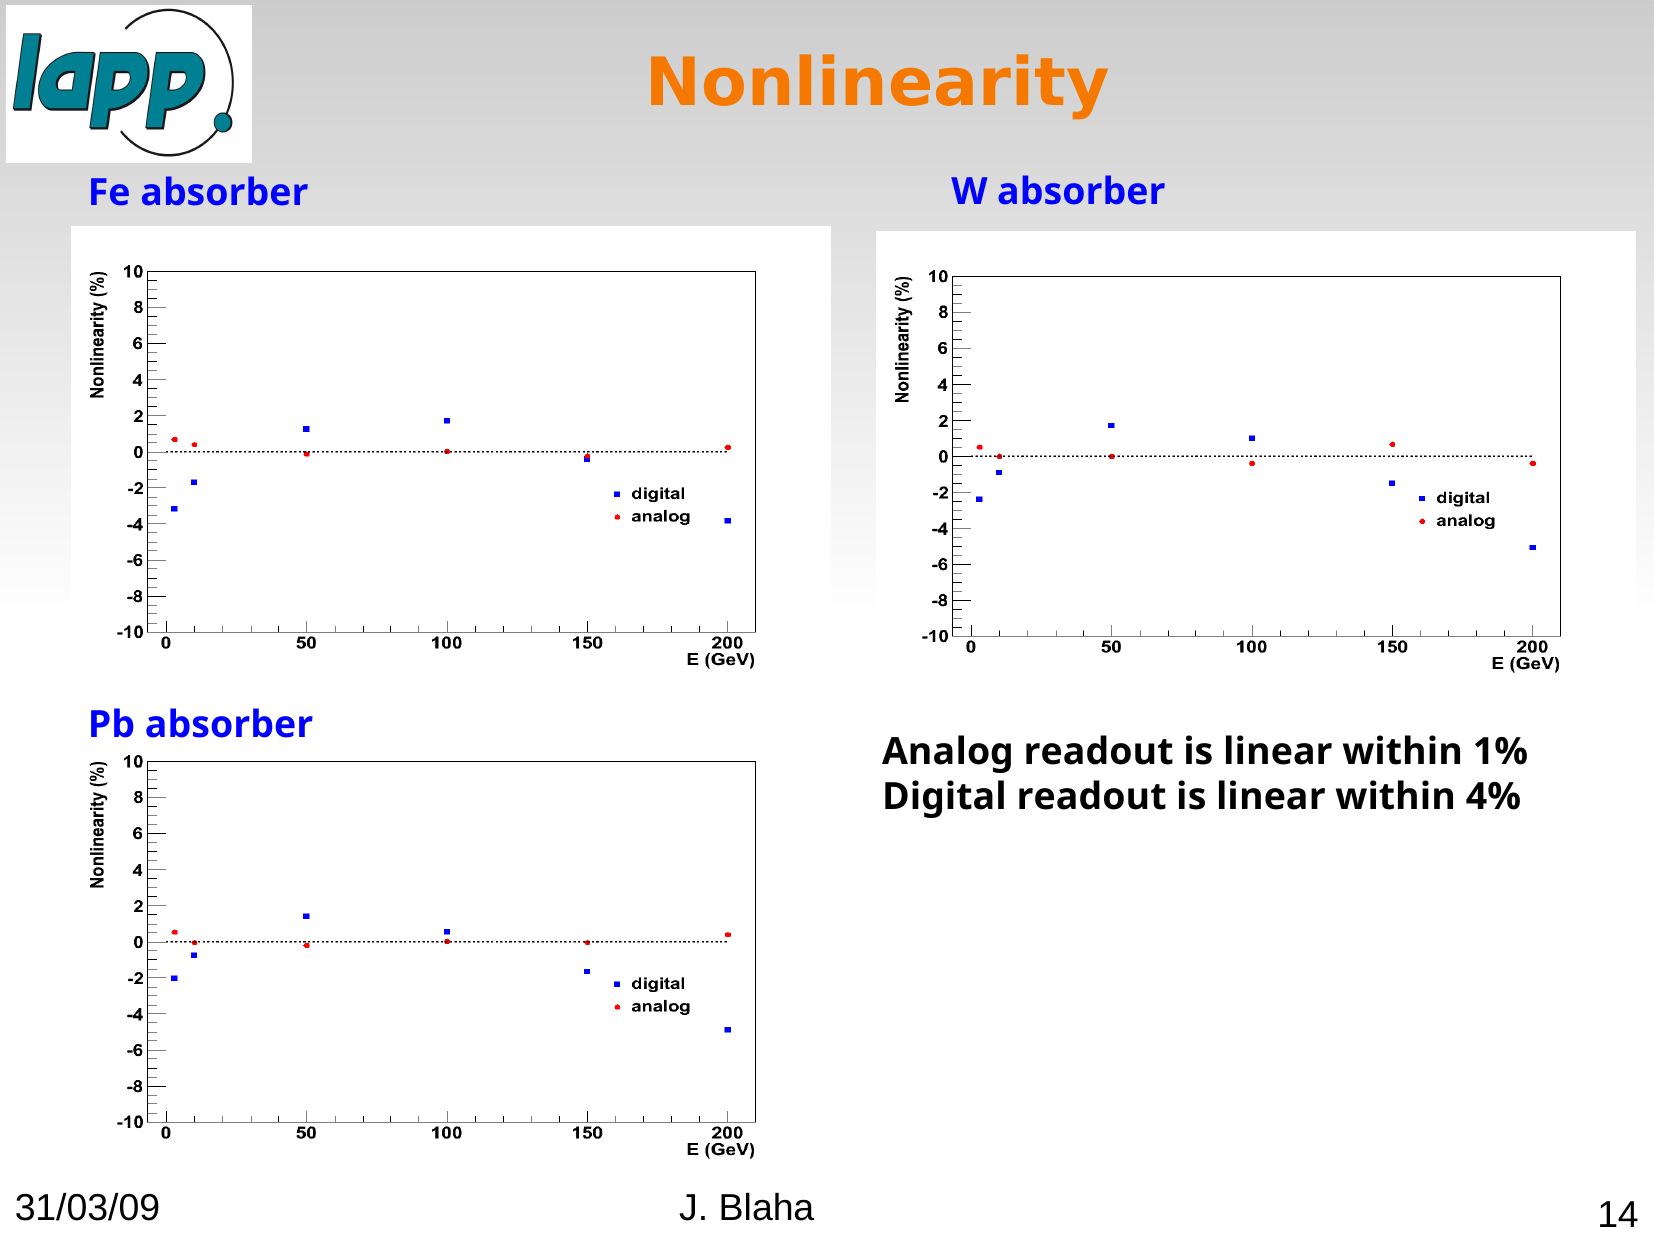

# Nonlinearity
W absorber
Fe absorber
Pb absorber
Analog readout is linear within 1%
Digital readout is linear within 4%
31/03/09
 J. Blaha